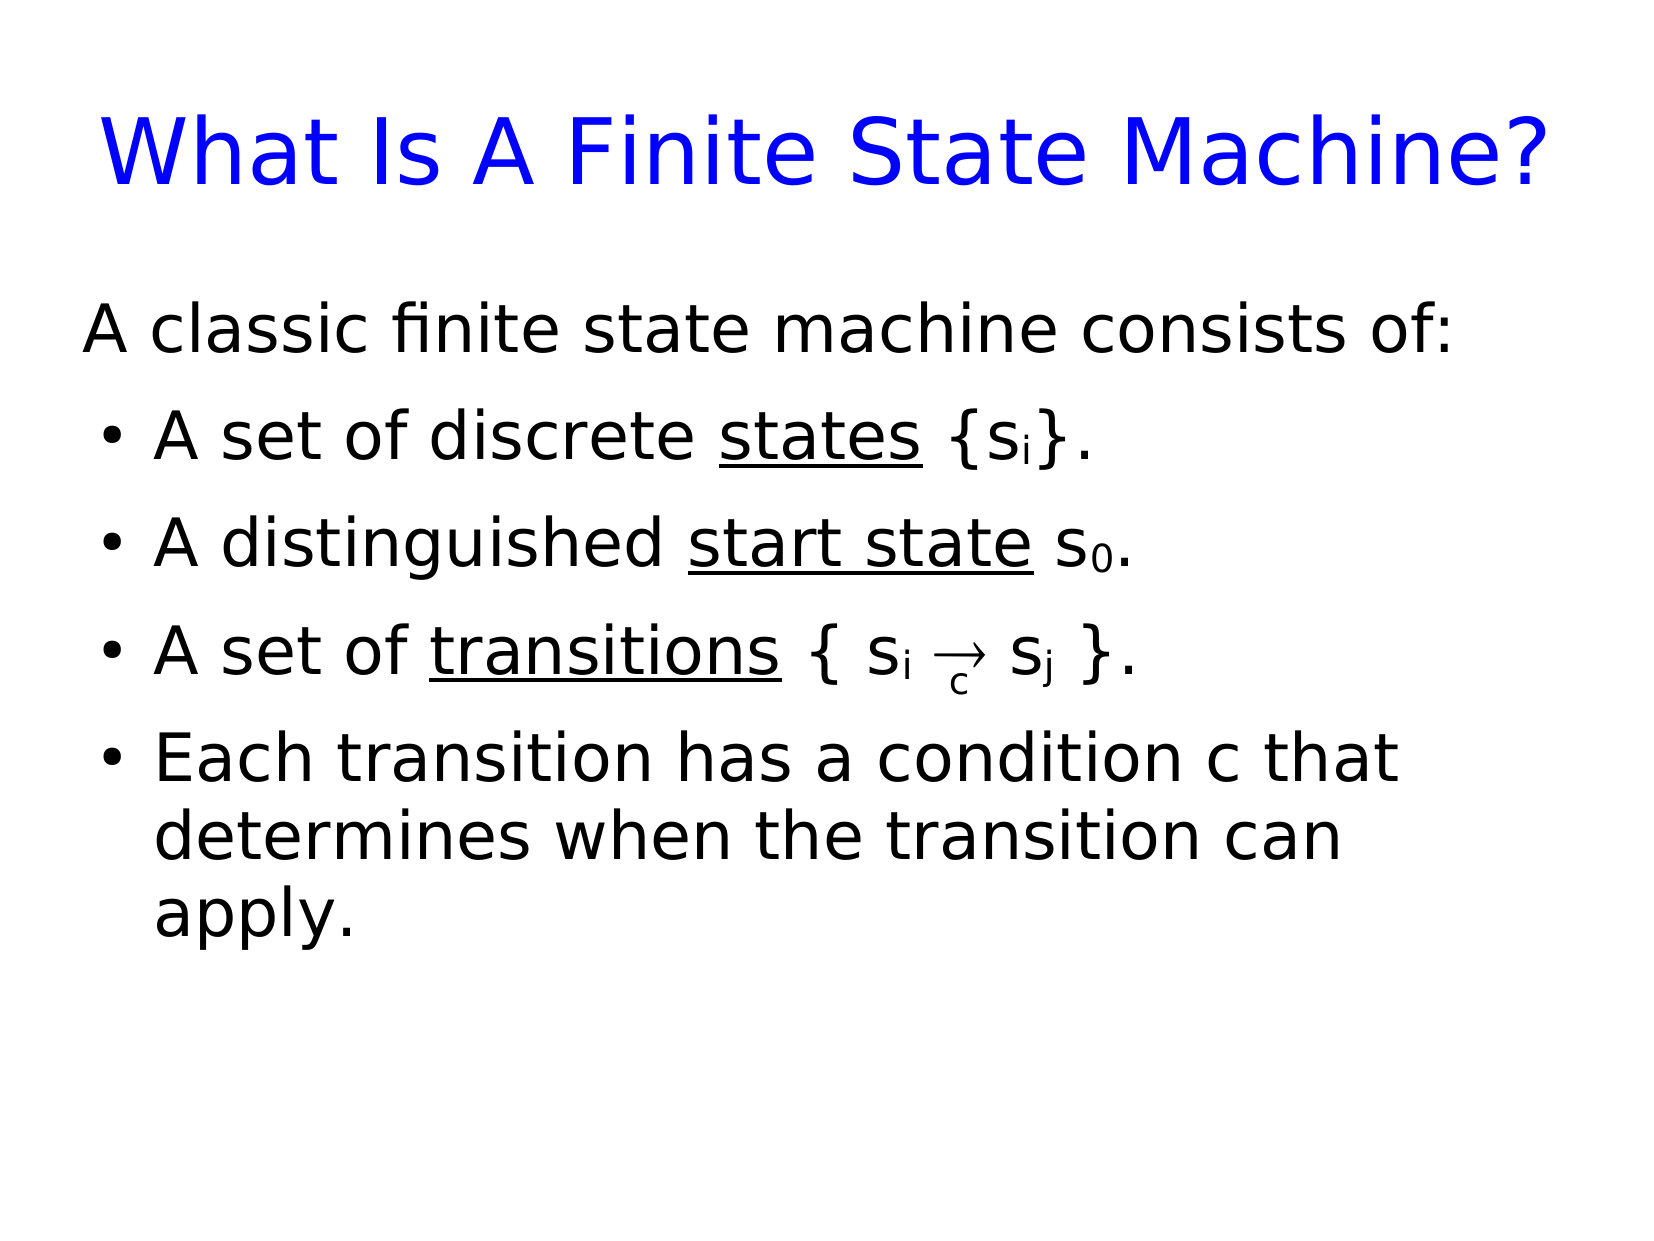

# What Is A Finite State Machine?
A classic finite state machine consists of:
A set of discrete states {si}.
A distinguished start state s0.
A set of transitions { si ® sj }.
Each transition has a condition c that determines when the transition can apply.
c